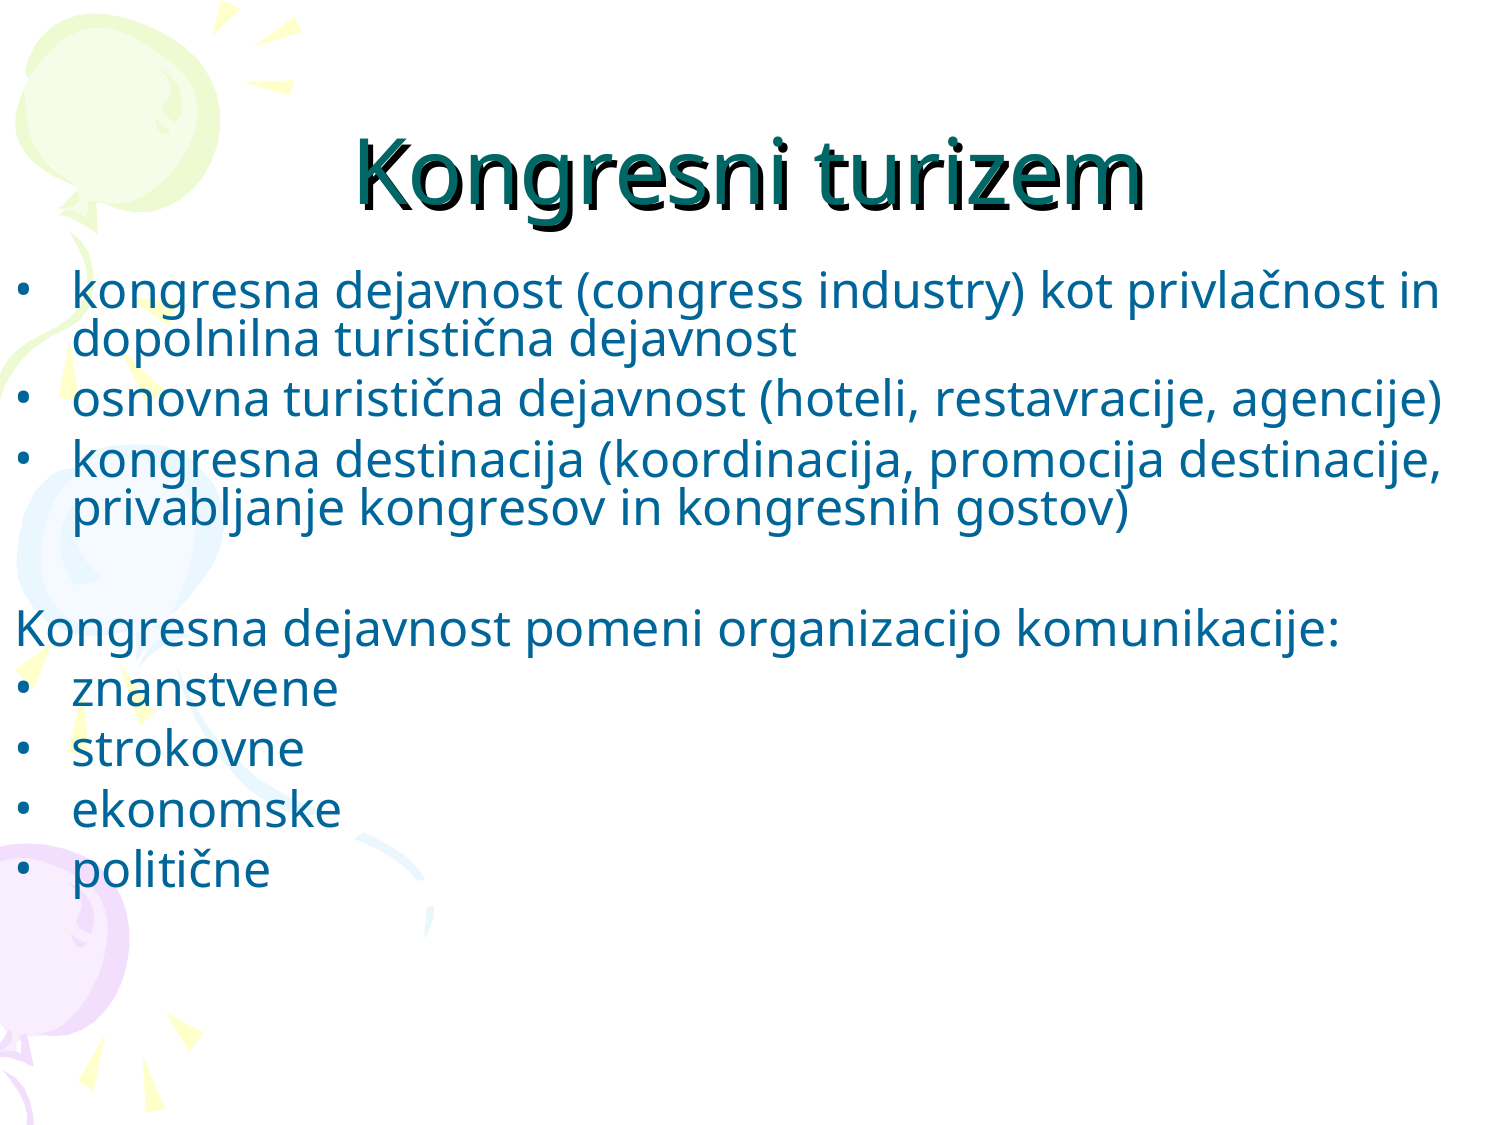

# Kongresni turizem
kongresna dejavnost (congress industry) kot privlačnost in dopolnilna turistična dejavnost
osnovna turistična dejavnost (hoteli, restavracije, agencije)
kongresna destinacija (koordinacija, promocija destinacije, privabljanje kongresov in kongresnih gostov)
Kongresna dejavnost pomeni organizacijo komunikacije:
znanstvene
strokovne
ekonomske
politične